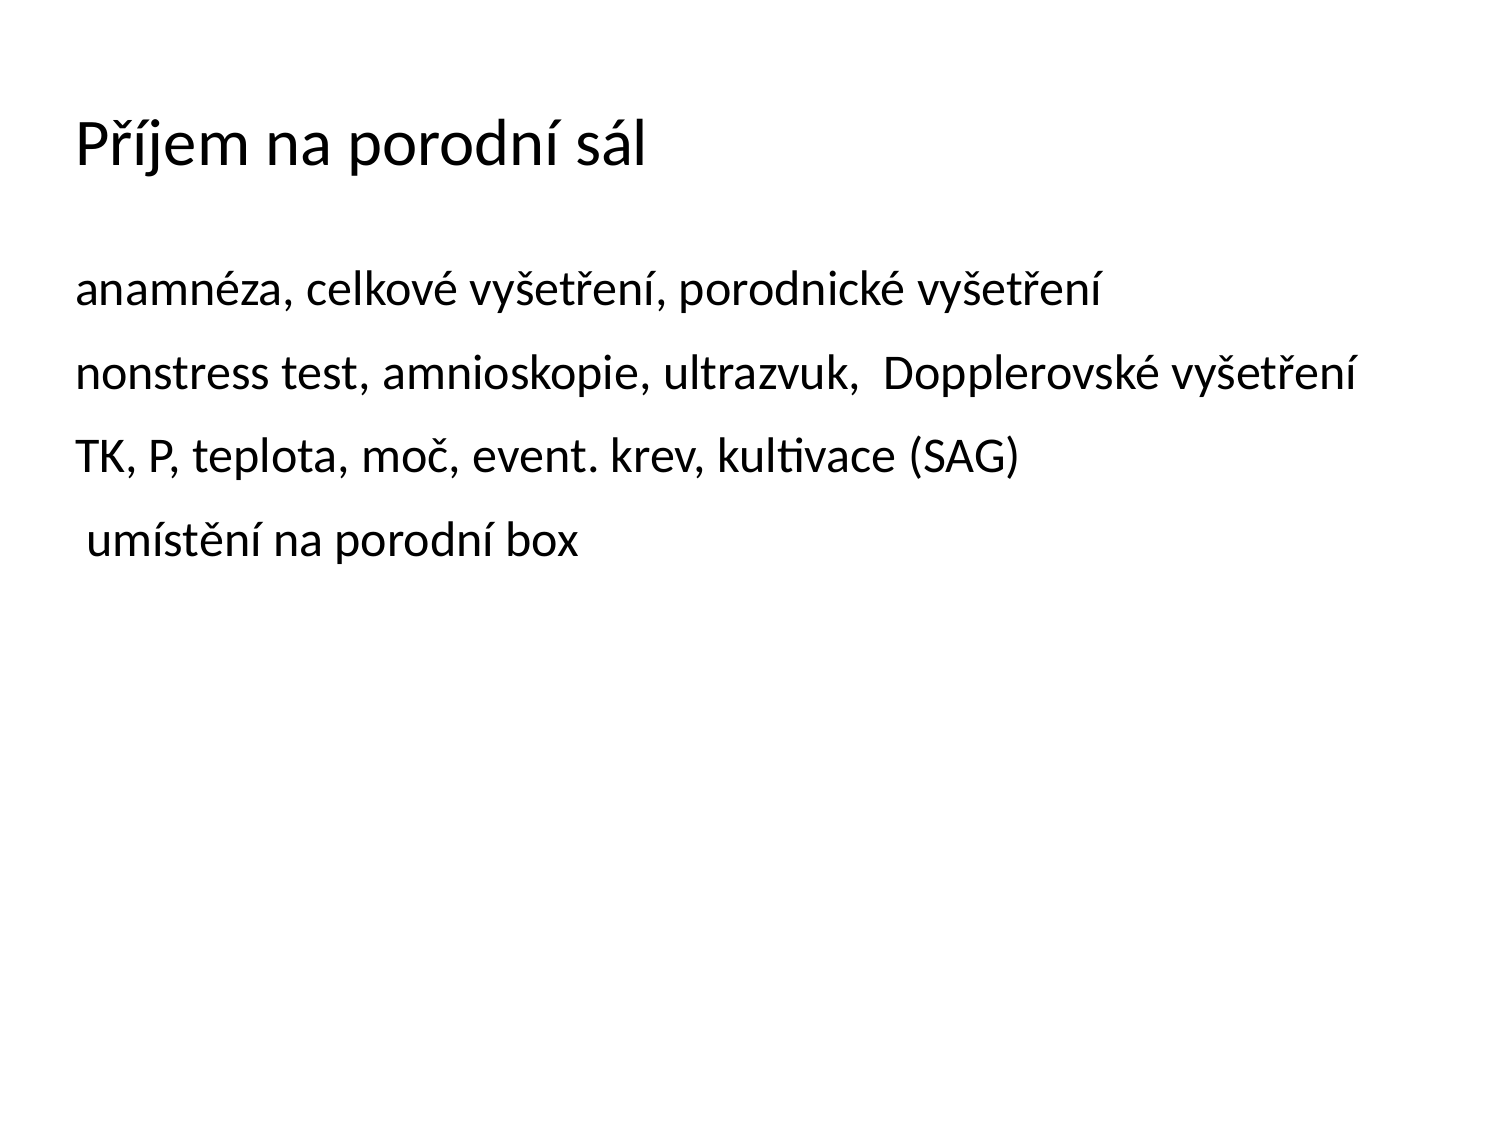

# Příjem na porodní sál
anamnéza, celkové vyšetření, porodnické vyšetření
nonstress test, amnioskopie, ultrazvuk, Dopplerovské vyšetření
TK, P, teplota, moč, event. krev, kultivace (SAG)
 umístění na porodní box